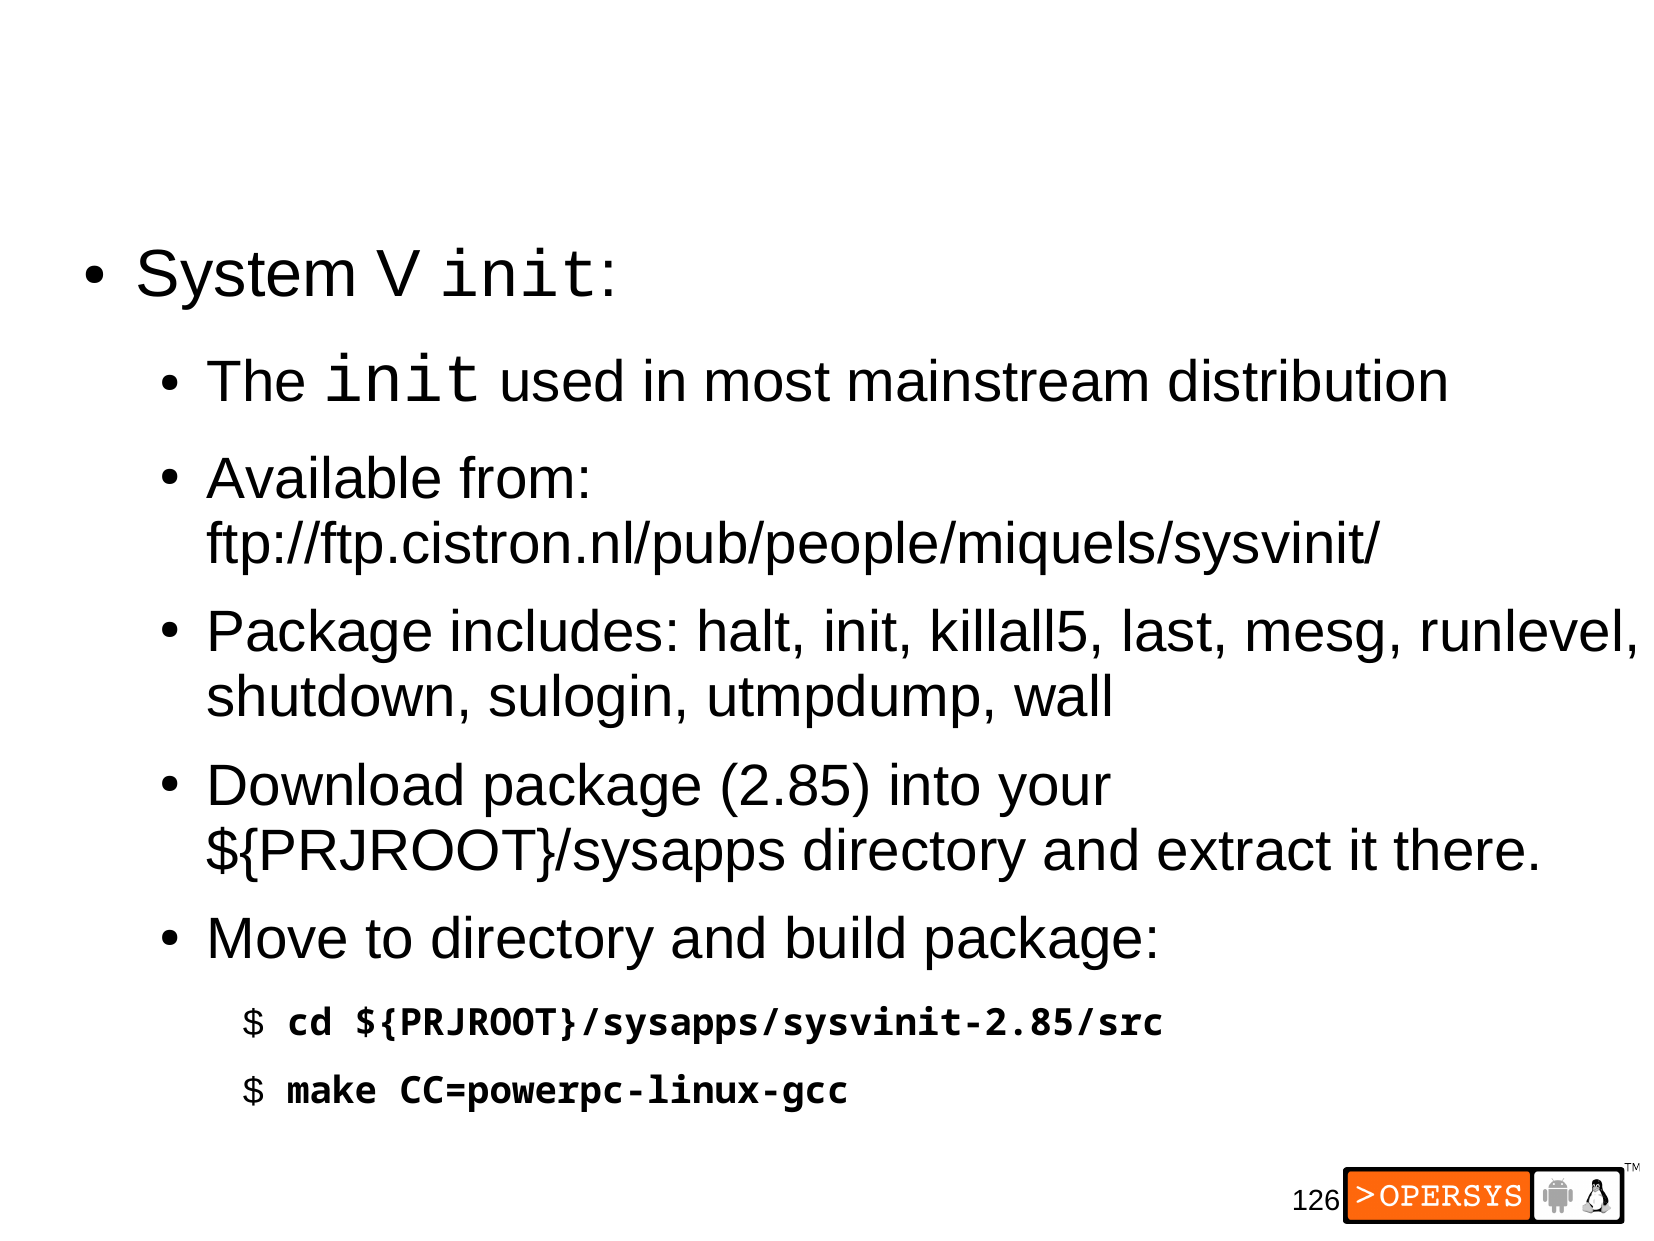

# System V init:
The init used in most mainstream distribution
Available from: ftp://ftp.cistron.nl/pub/people/miquels/sysvinit/
Package includes: halt, init, killall5, last, mesg, runlevel, shutdown, sulogin, utmpdump, wall
Download package (2.85) into your ${PRJROOT}/sysapps directory and extract it there.
Move to directory and build package:
$ cd ${PRJROOT}/sysapps/sysvinit-2.85/src
$ make CC=powerpc-linux-gcc